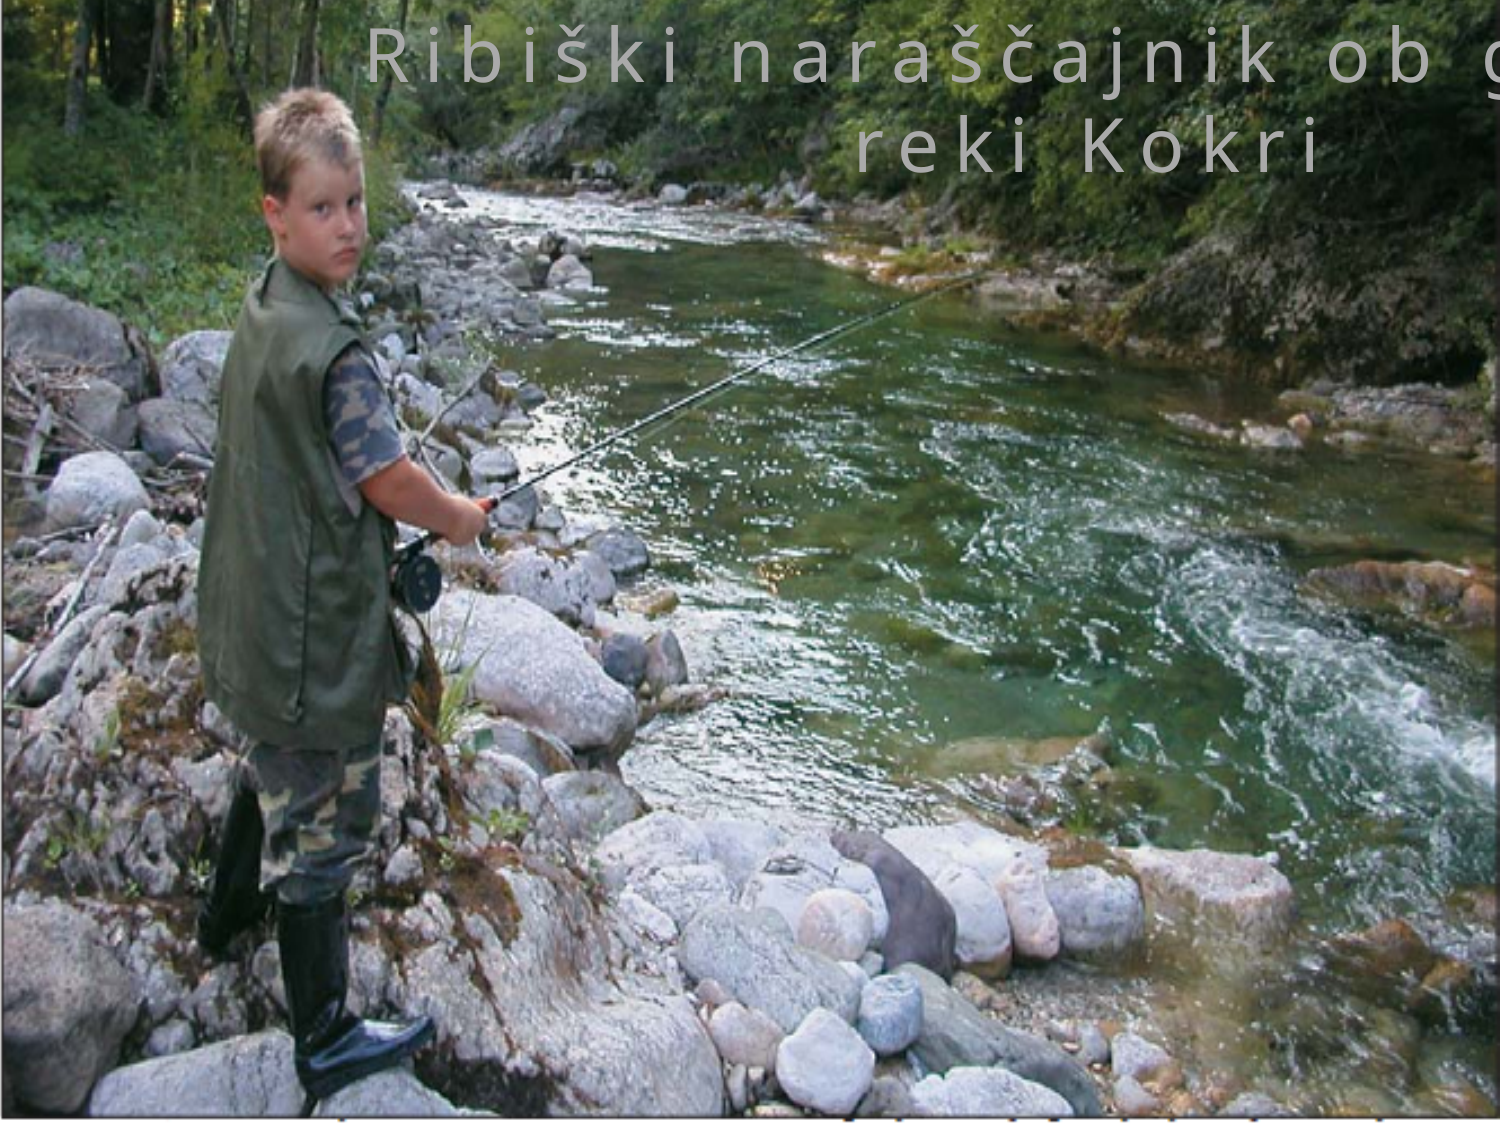

Ribiški naraščajnik ob gorski
reki Kokri
#